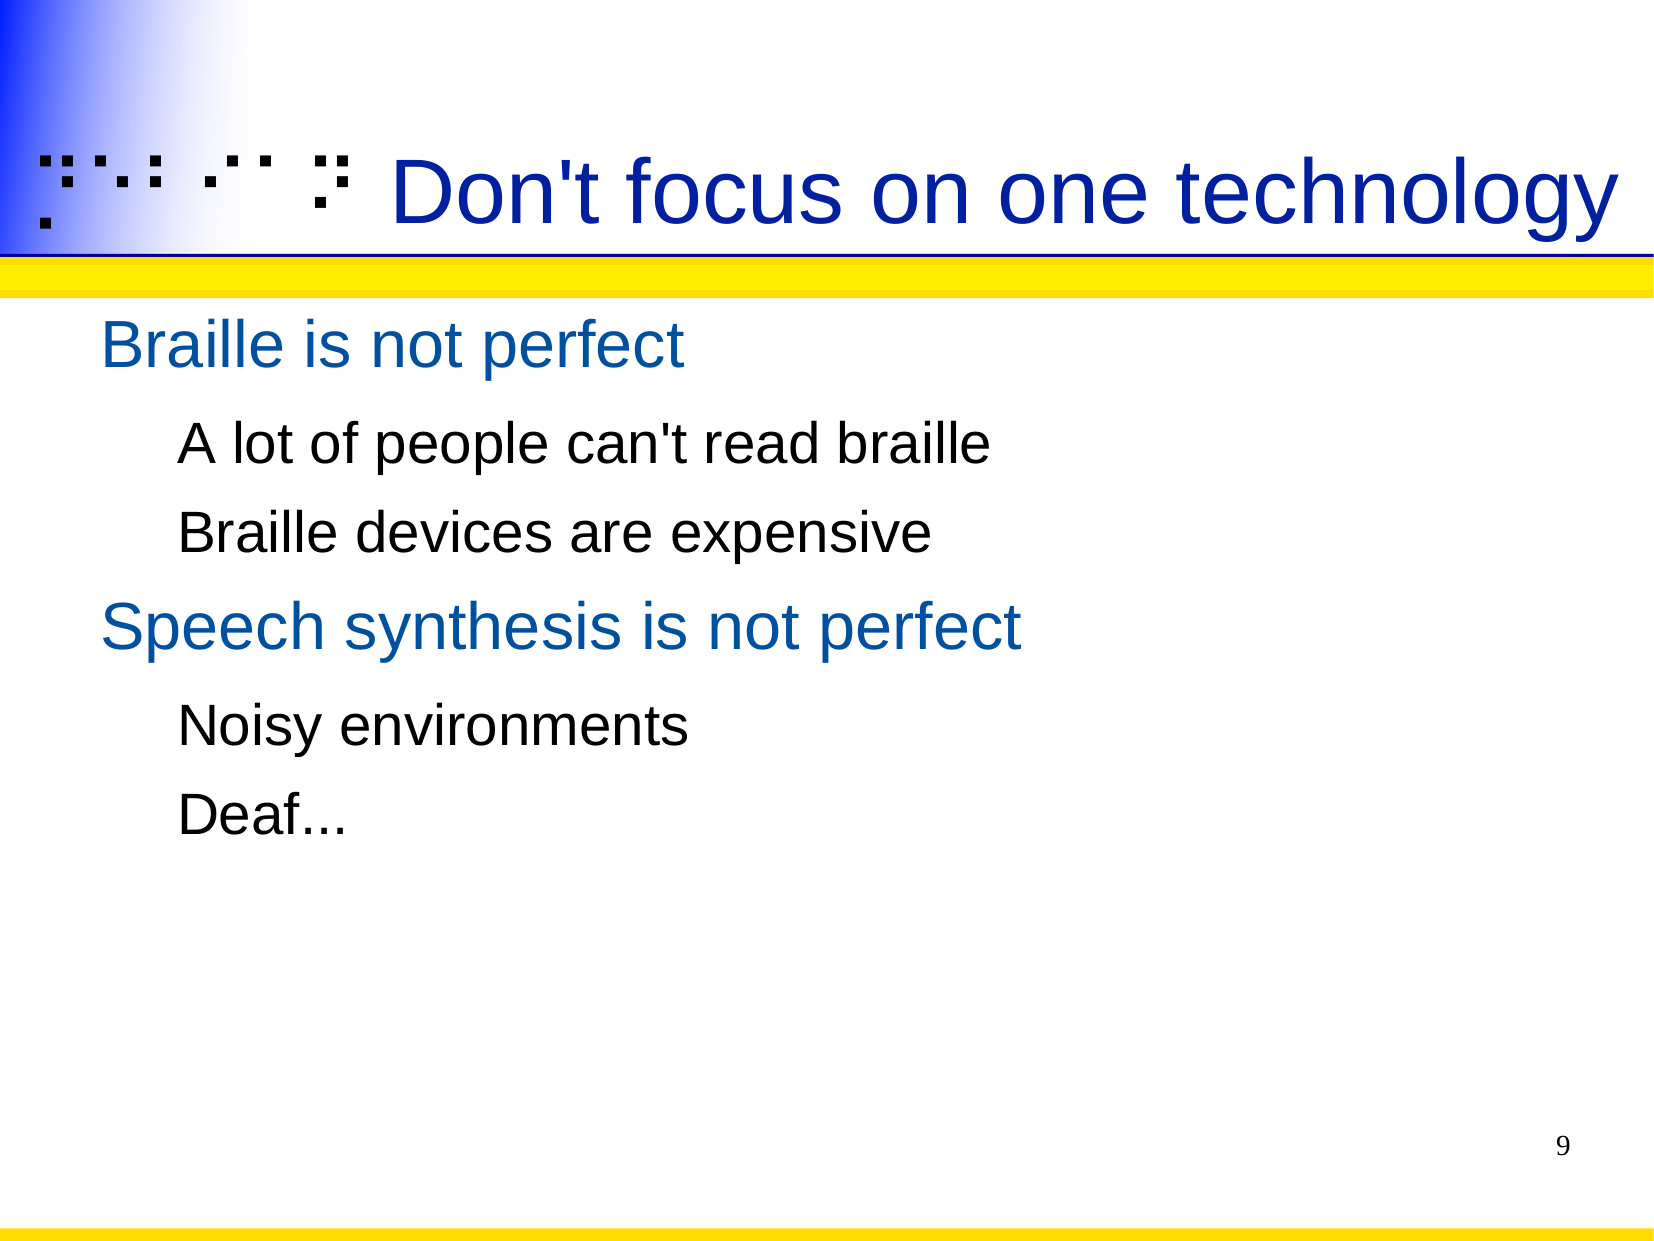

# Don't focus on one technology
Braille is not perfect
A lot of people can't read braille
Braille devices are expensive
Speech synthesis is not perfect
Noisy environments
Deaf...
9